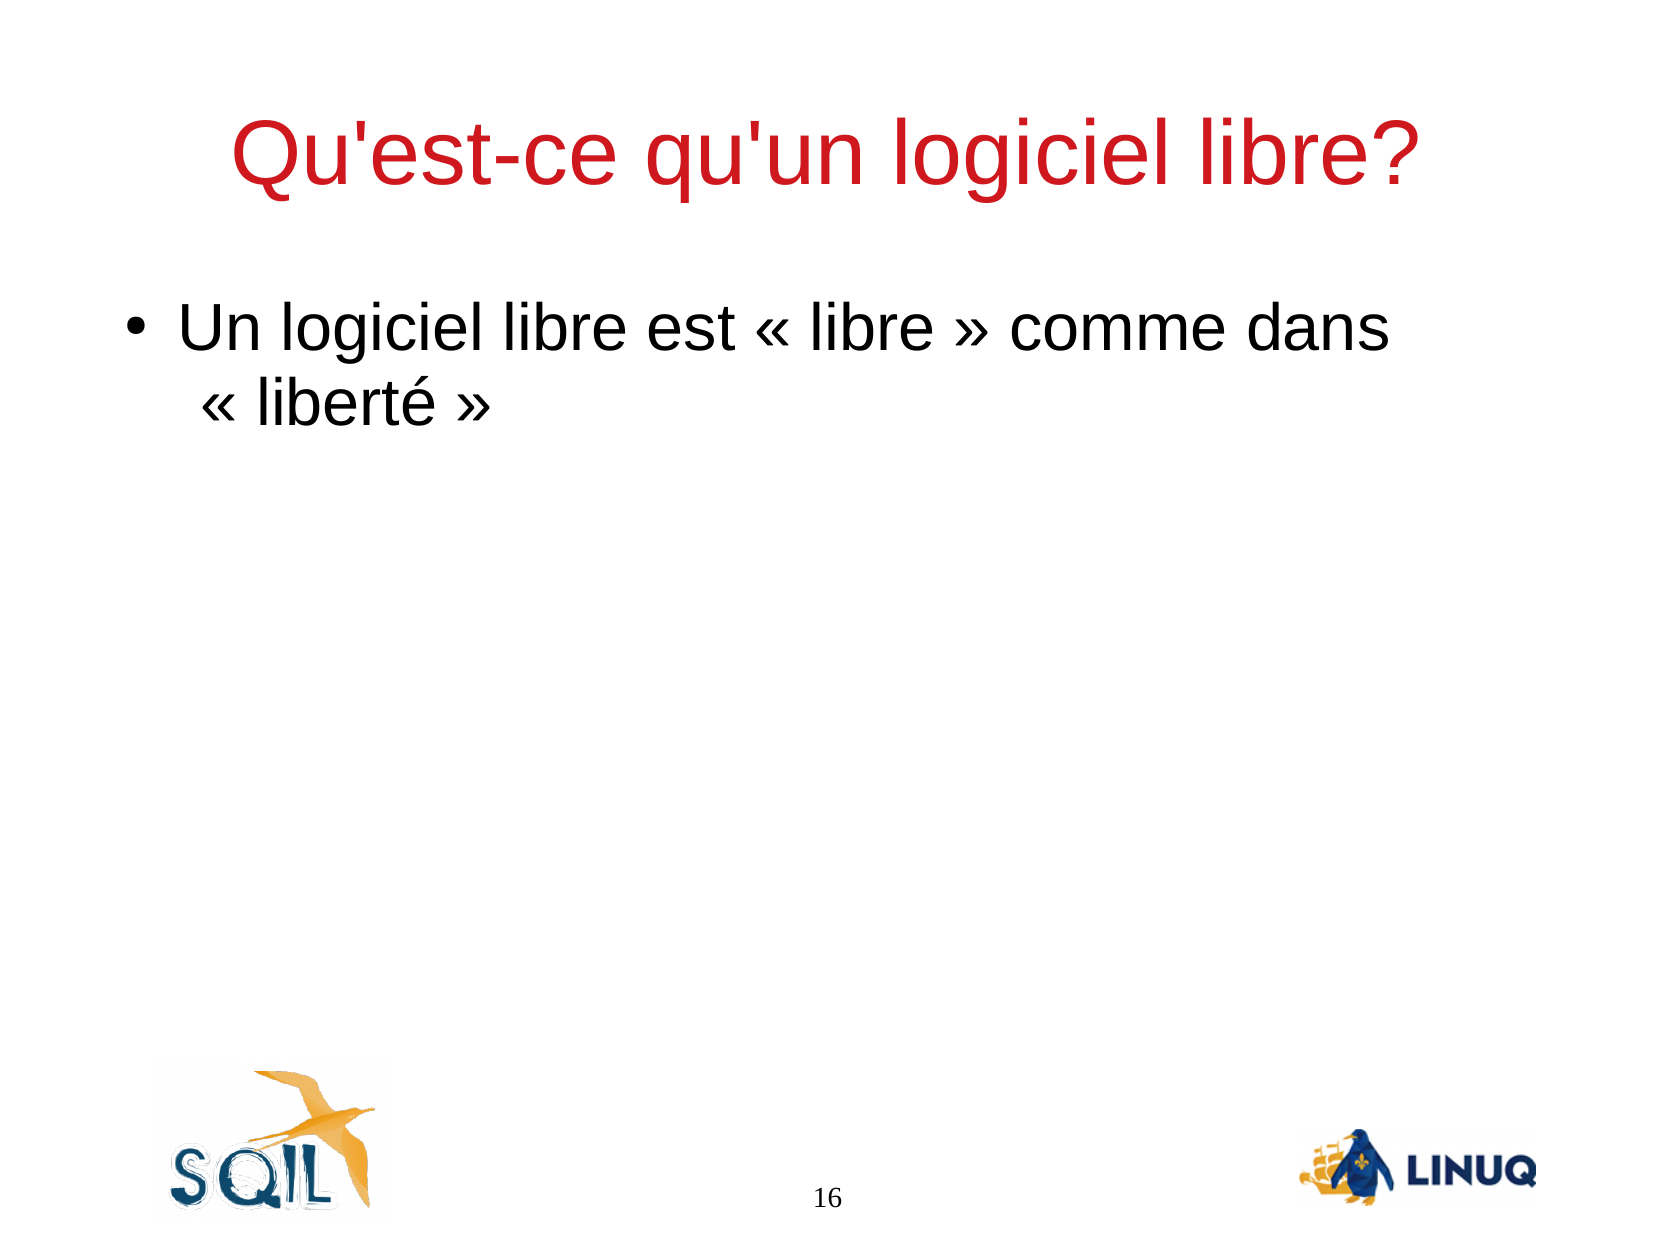

# Qu'est-ce qu'un logiciel libre?
Un logiciel libre est « libre » comme dans « liberté »